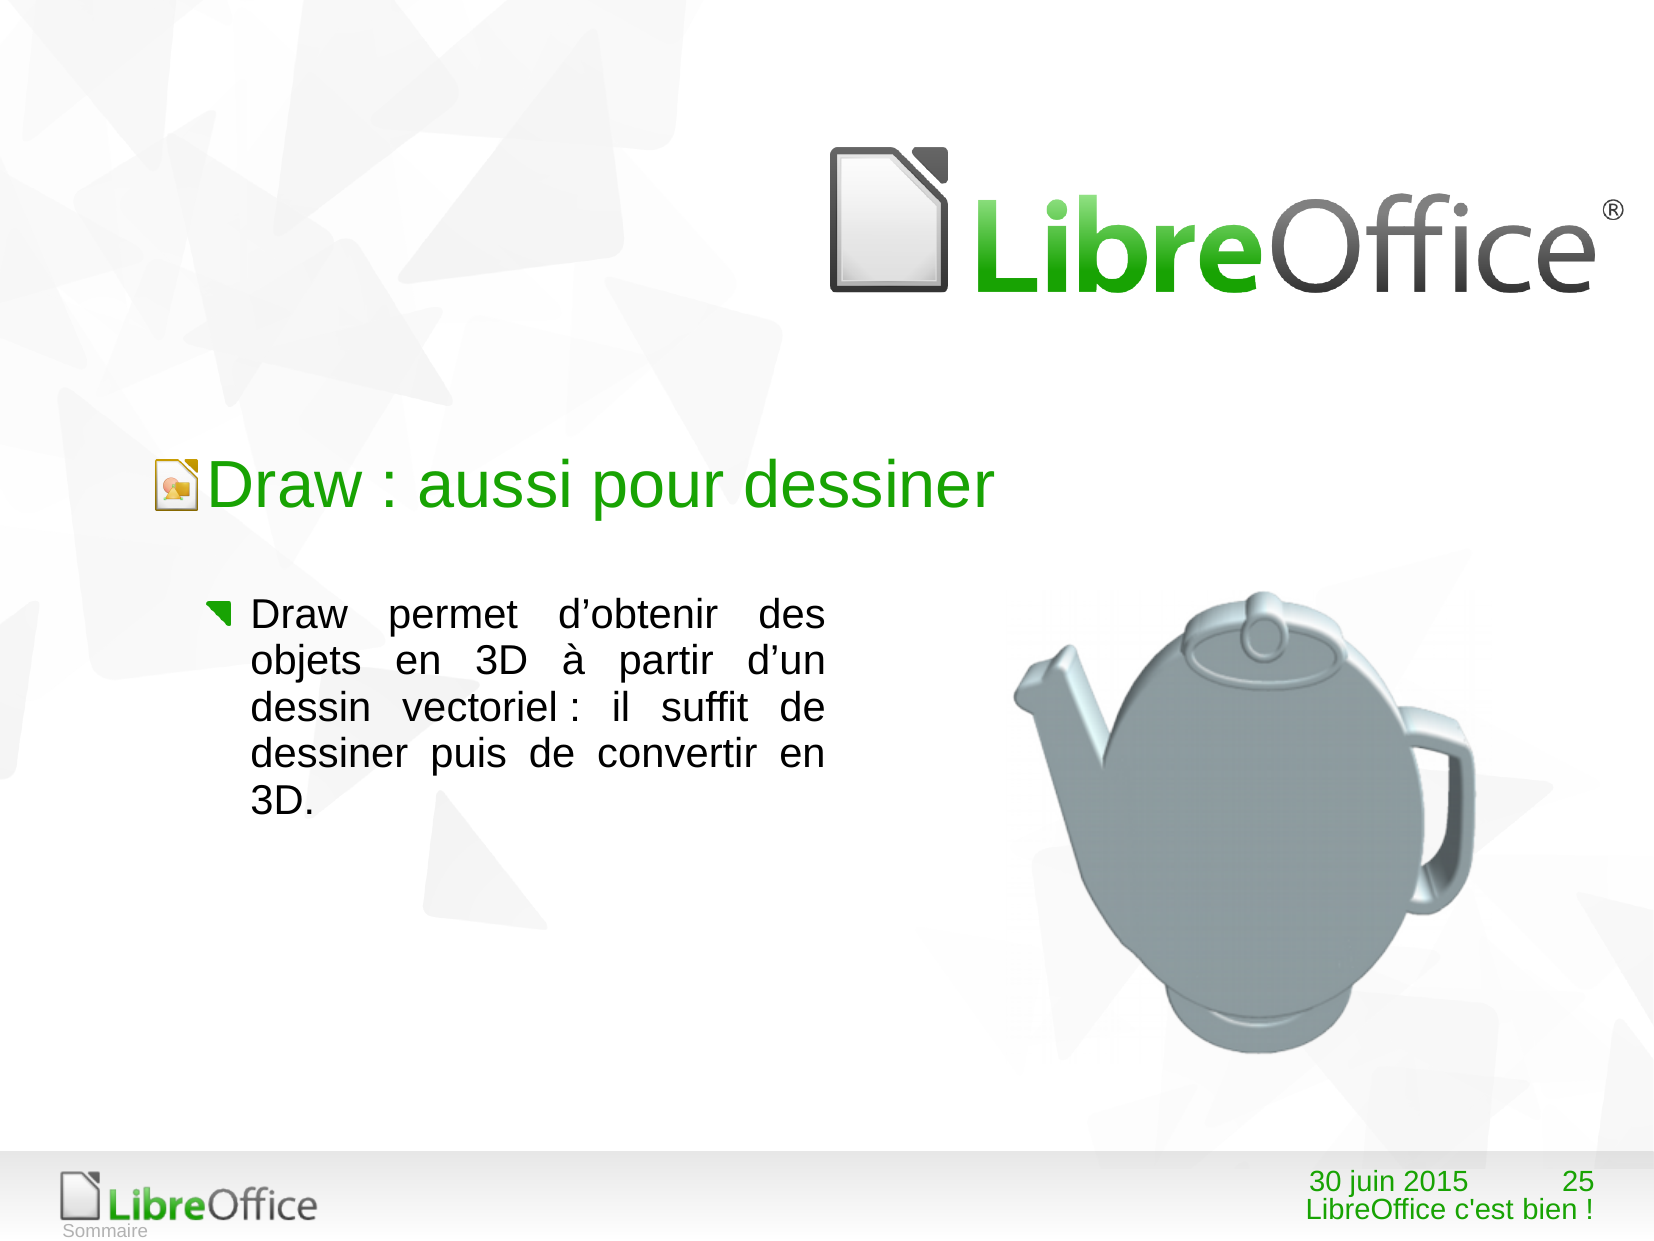

# Draw : aussi pour dessiner
Draw permet d’obtenir des objets en 3D à partir d’un dessin vectoriel : il suffit de dessiner puis de convertir en 3D.
30 juin 2015
25
LibreOffice c'est bien !